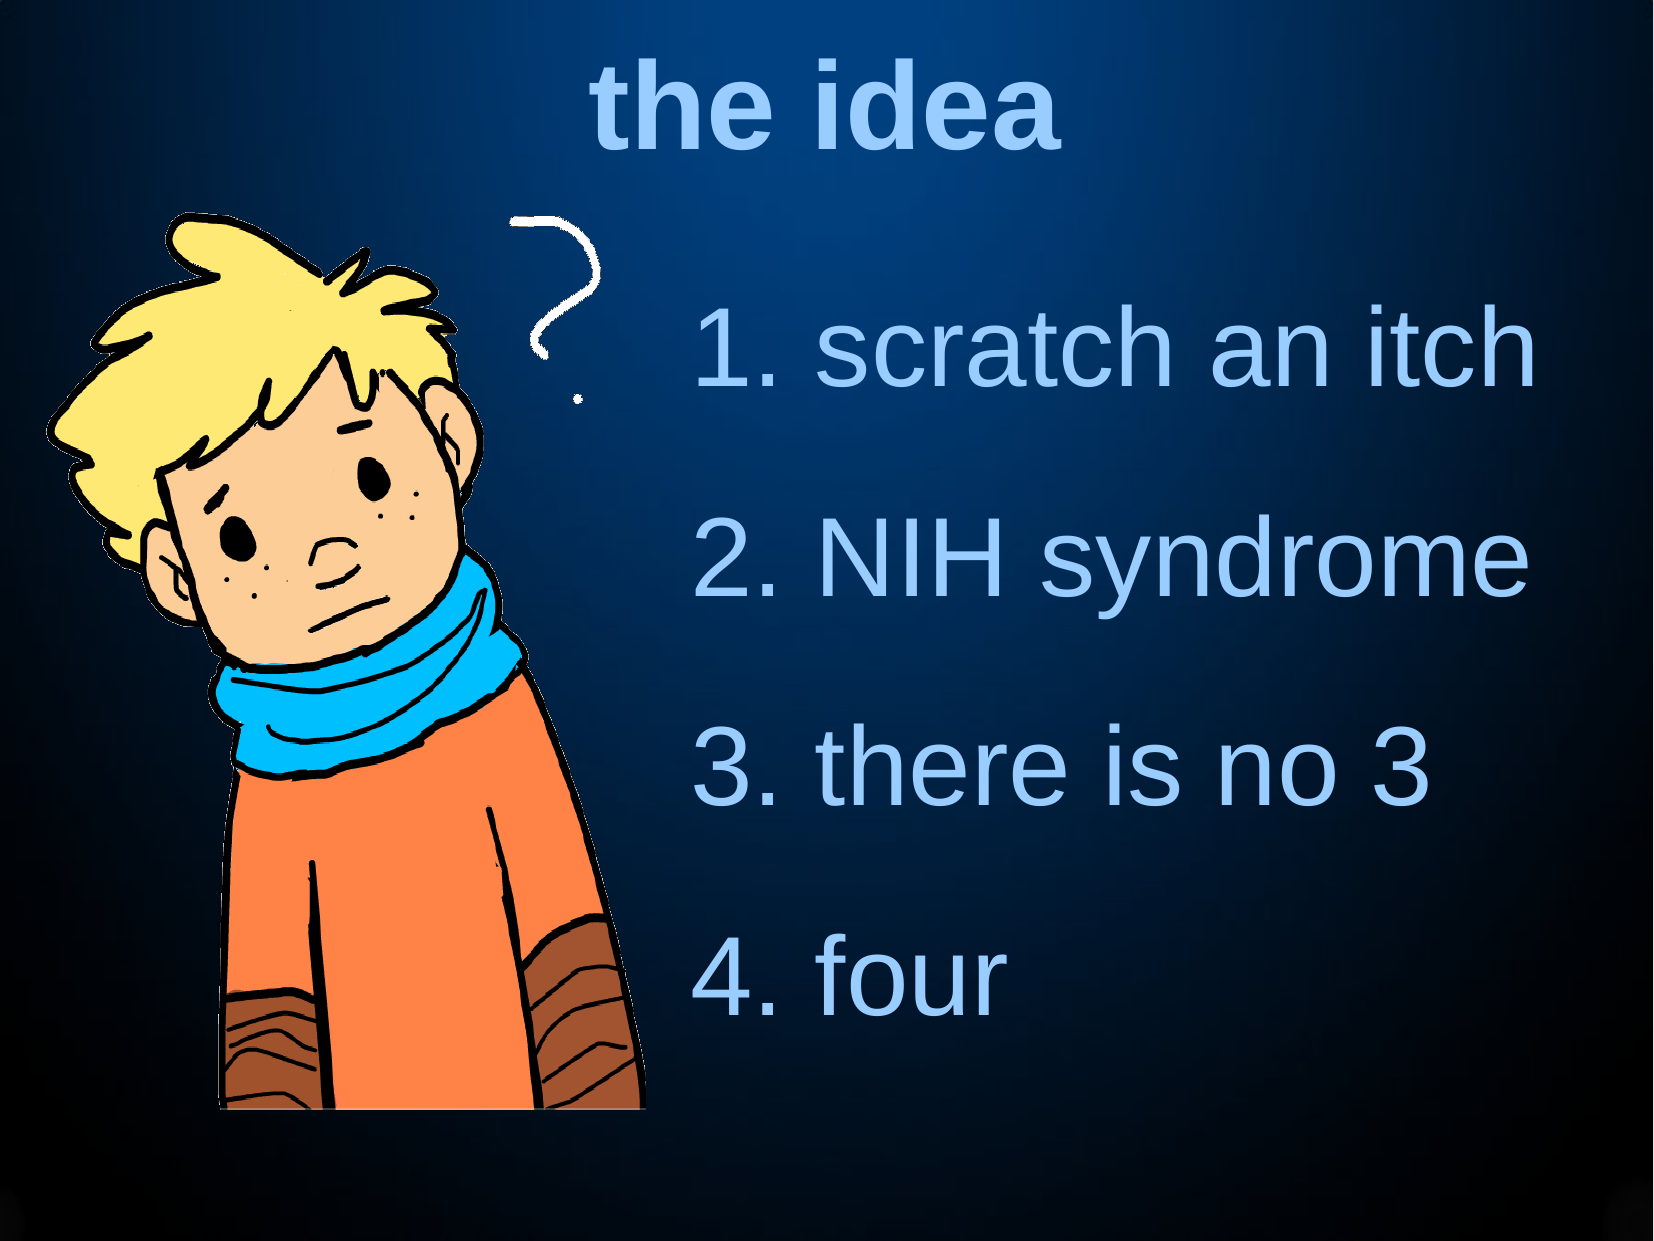

# the idea
1. scratch an itch
2. NIH syndrome
3. there is no 3
4. four